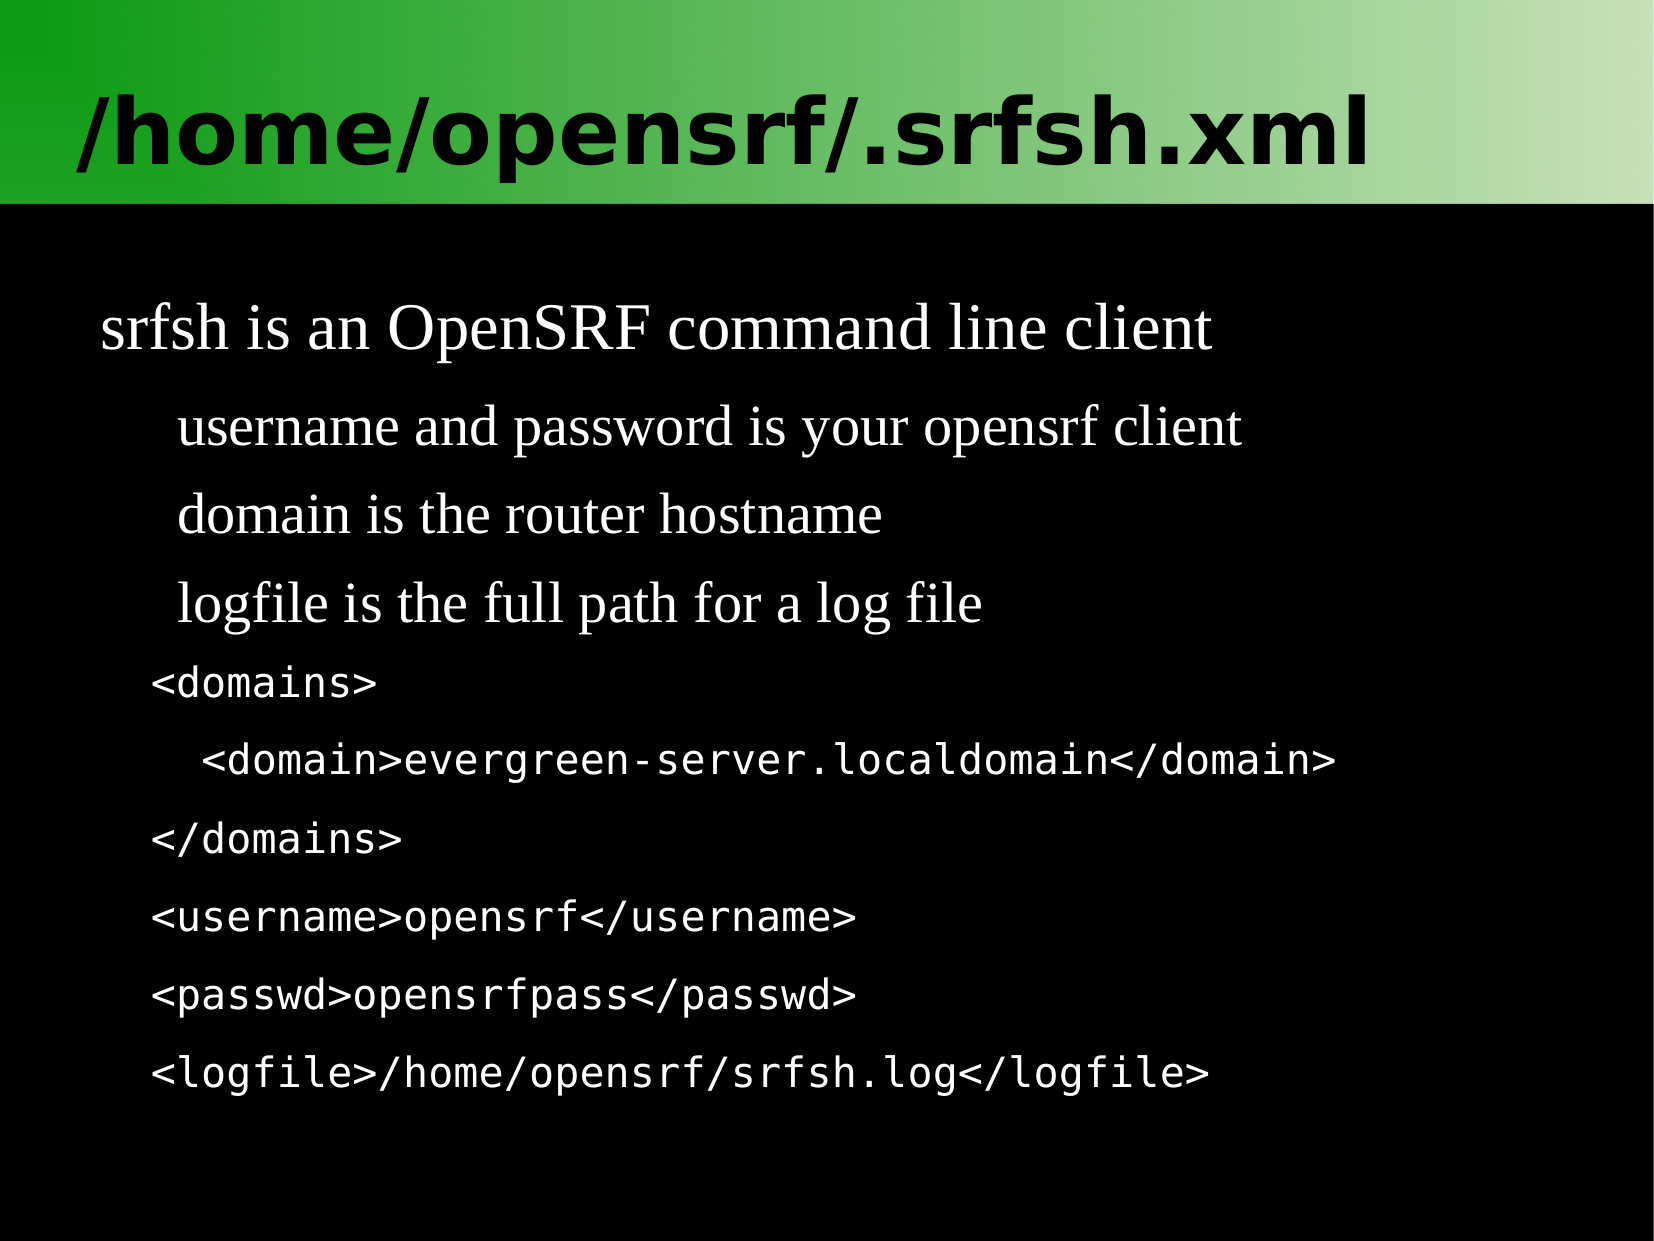

# /home/opensrf/.srfsh.xml
srfsh is an OpenSRF command line client
username and password is your opensrf client
domain is the router hostname
logfile is the full path for a log file
 <domains>
 <domain>evergreen-server.localdomain</domain>
 </domains>
 <username>opensrf</username>
 <passwd>opensrfpass</passwd>
 <logfile>/home/opensrf/srfsh.log</logfile>